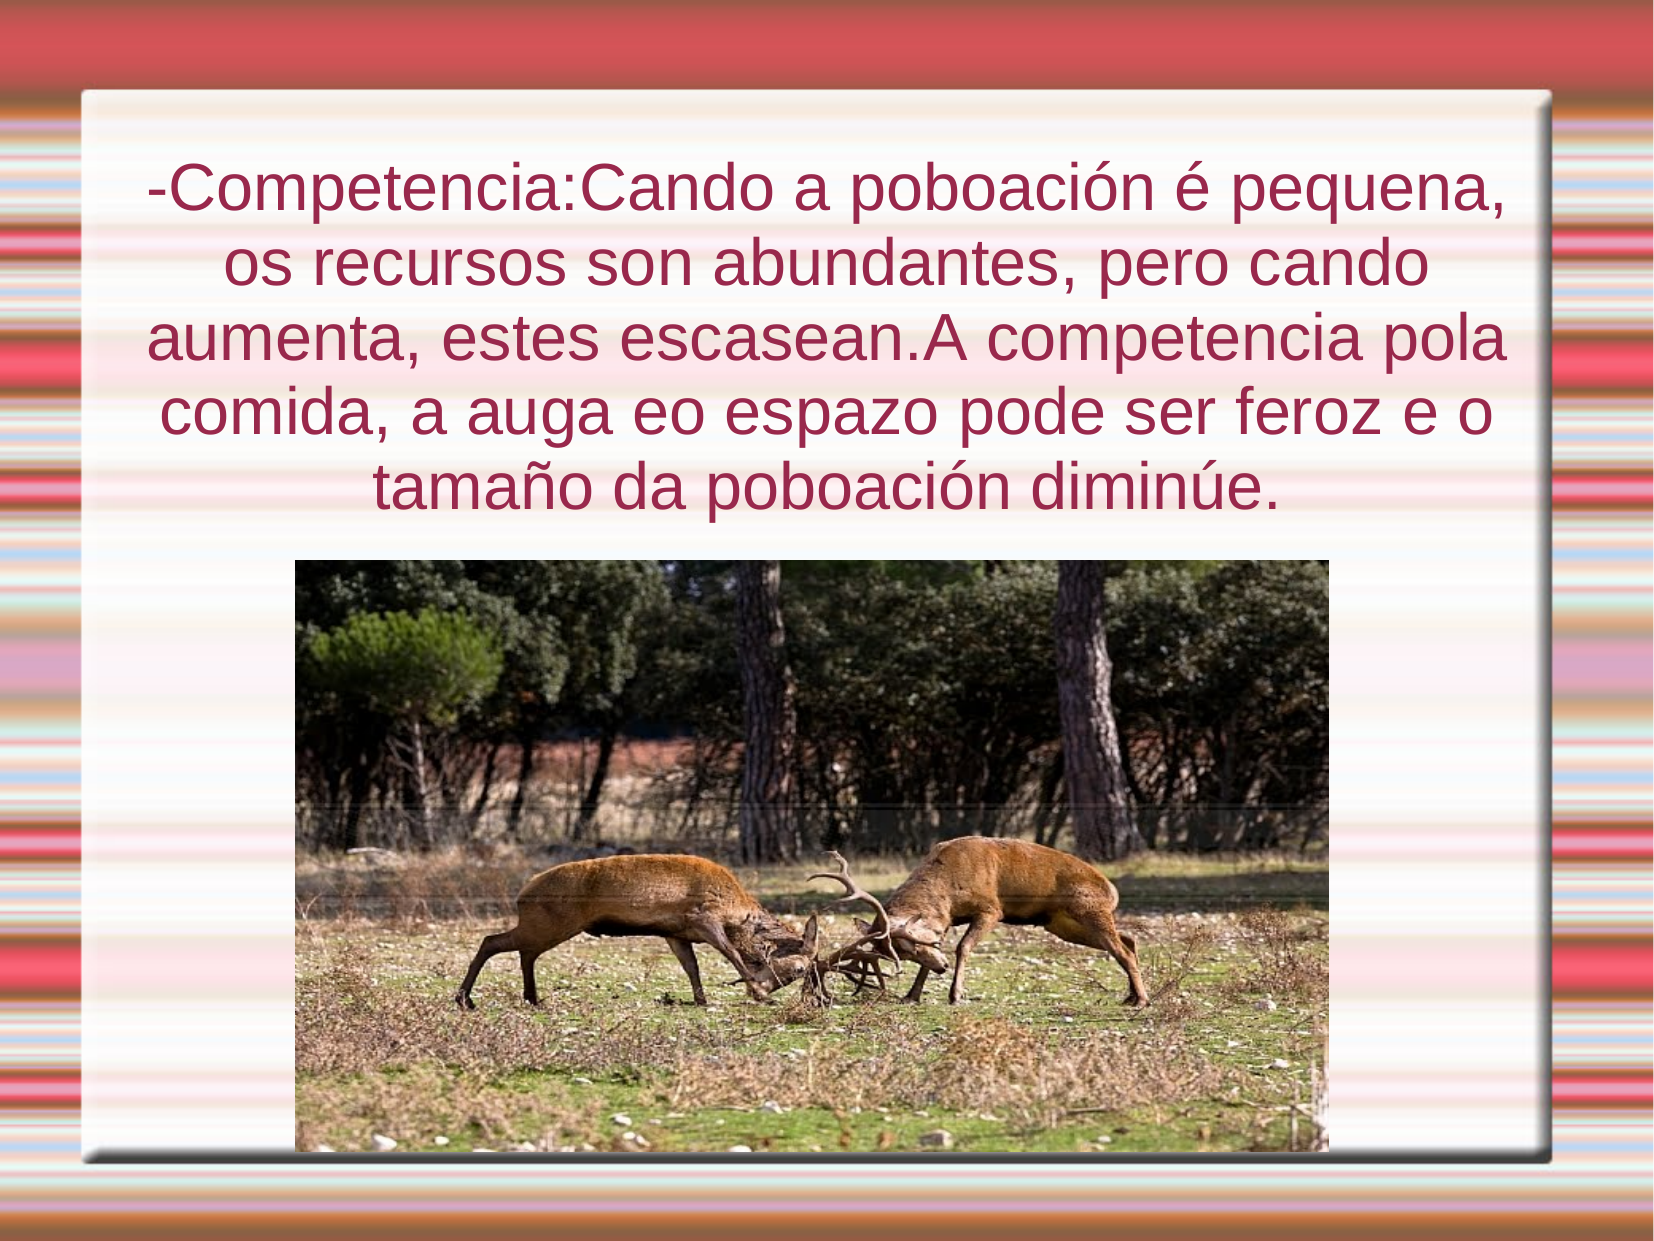

# -Competencia:Cando a poboación é pequena, os recursos son abundantes, pero cando aumenta, estes escasean.A competencia pola comida, a auga eo espazo pode ser feroz e o tamaño da poboación diminúe.